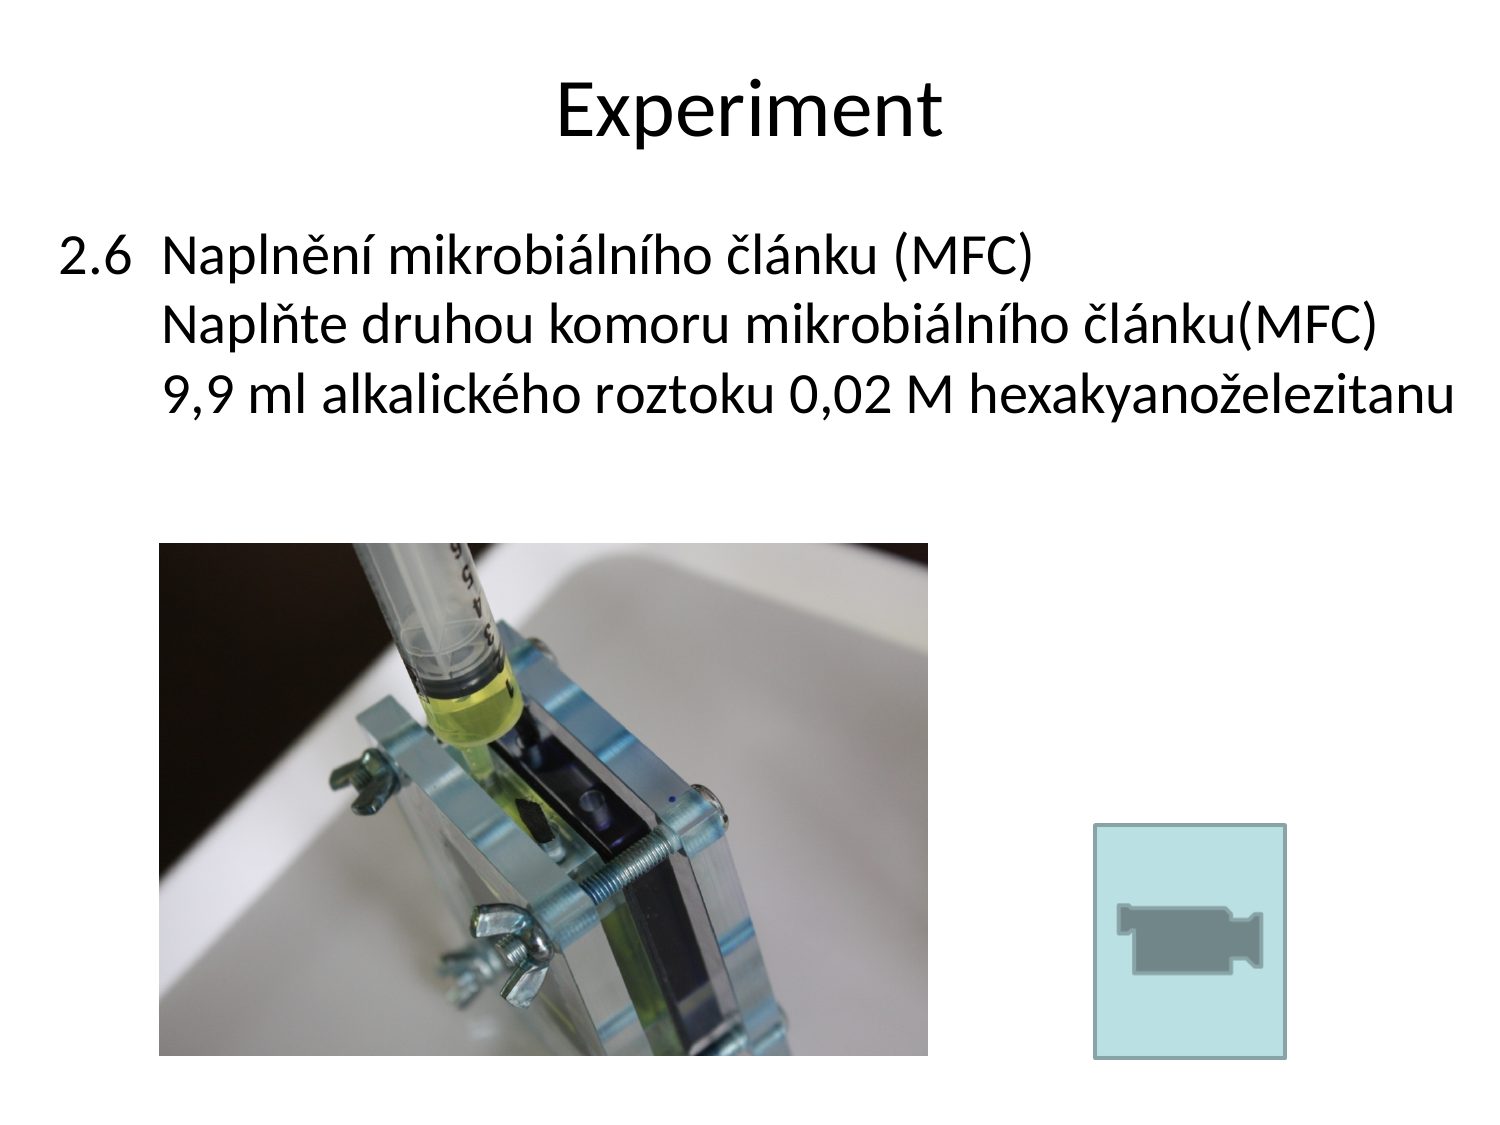

# Experiment
2.6 	Naplnění mikrobiálního článku (MFC)
	Naplňte druhou komoru mikrobiálního článku(MFC)
	9,9 ml alkalického roztoku 0,02 M hexakyanoželezitanu